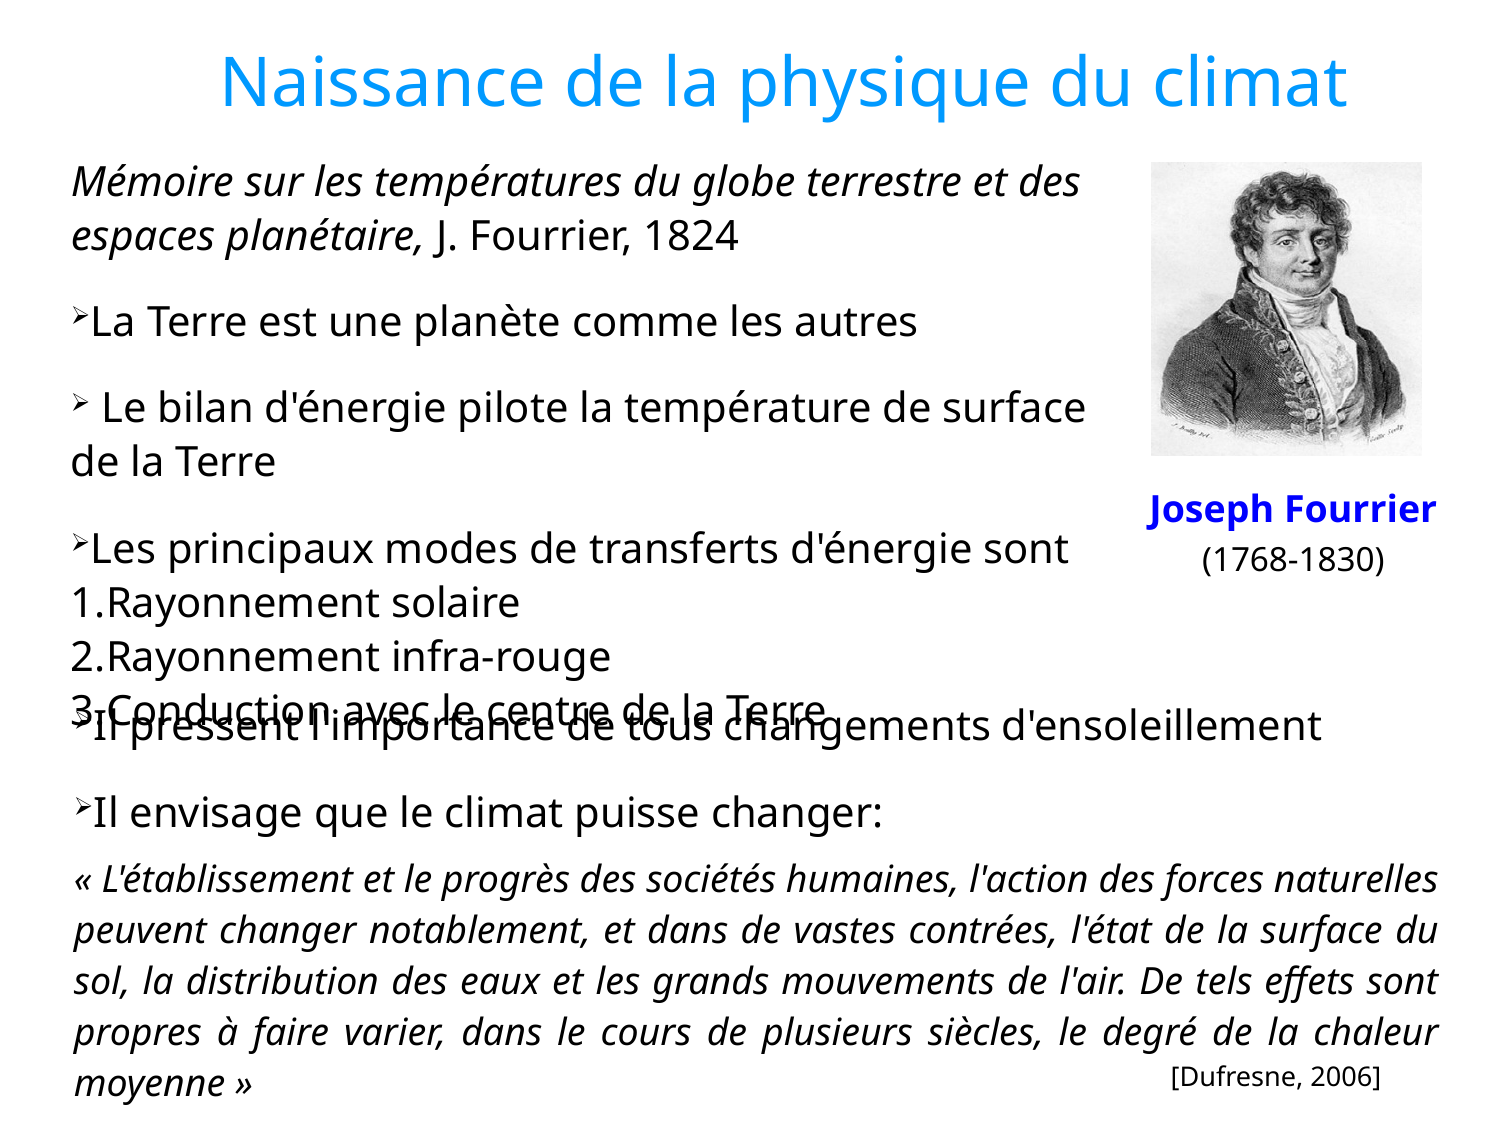

# Naissance de la physique du climat
Mémoire sur les températures du globe terrestre et des espaces planétaire, J. Fourrier, 1824
La Terre est une planète comme les autres
 Le bilan d'énergie pilote la température de surface de la Terre
Les principaux modes de transferts d'énergie sont
Rayonnement solaire
Rayonnement infra-rouge
Conduction avec le centre de la Terre
Joseph Fourrier
(1768-1830)
Il pressent l'importance de tous changements d'ensoleillement
Il envisage que le climat puisse changer:
« L'établissement et le progrès des sociétés humaines, l'action des forces naturelles peuvent changer notablement, et dans de vastes contrées, l'état de la surface du sol, la distribution des eaux et les grands mouvements de l'air. De tels effets sont propres à faire varier, dans le cours de plusieurs siècles, le degré de la chaleur moyenne »
[Dufresne, 2006]
Mémoire sur les températures du globe terrestre et des espaces planétaire, J. Fourrier, 1824
La Terre est une planète comme les autres
 Le bilan d'énergie pilote la température de surface de la Terre
Les principaux modes de transferts d'énergie sont
Rayonnement solaire
Rayonnement infra-rouge
Conduction avec le centre de la Terre